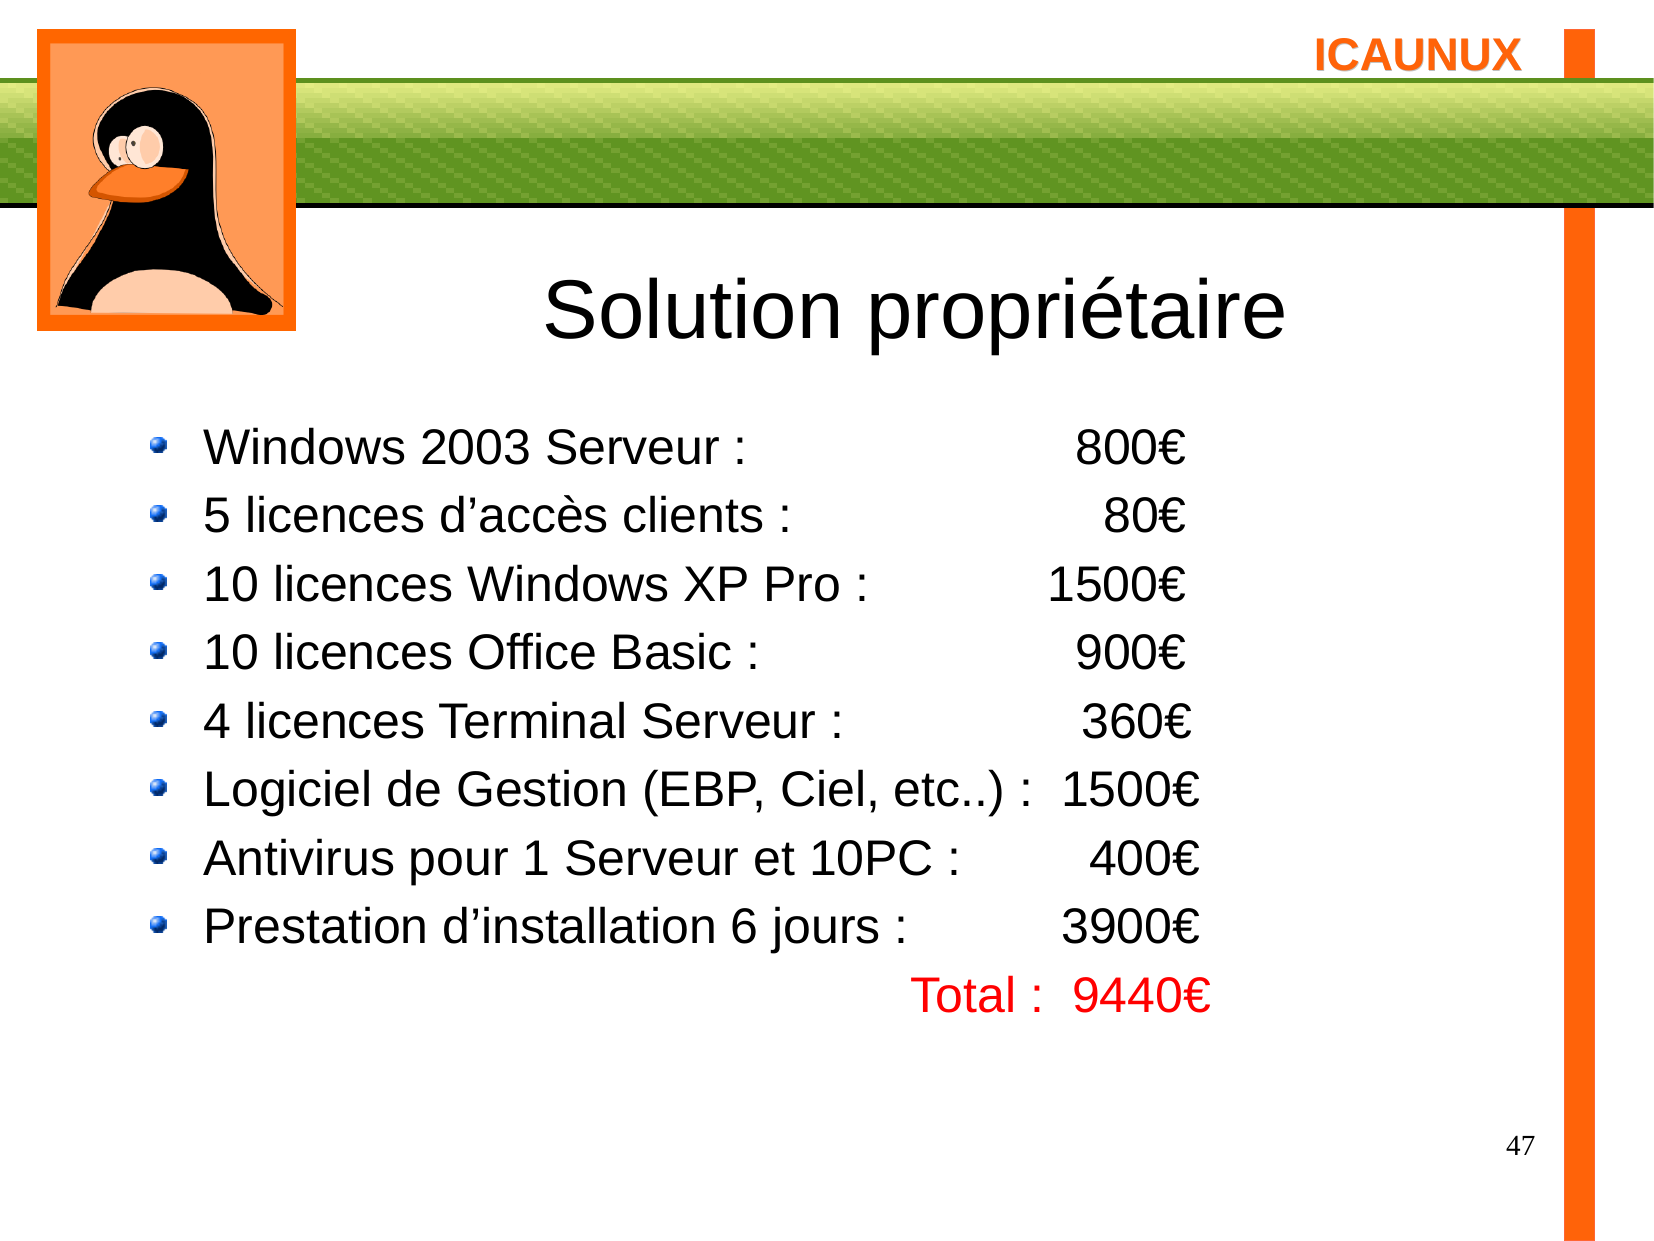

# Solution propriétaire
Windows 2003 Serveur : 		 800€
5 licences d’accès clients : 		 80€
10 licences Windows XP Pro : 		1500€
10 licences Office Basic : 		 900€
4 licences Terminal Serveur : 360€
Logiciel de Gestion (EBP, Ciel, etc..) : 1500€
Antivirus pour 1 Serveur et 10PC : 	 400€
Prestation d’installation 6 jours : 	 3900€
						 Total : 9440€
47